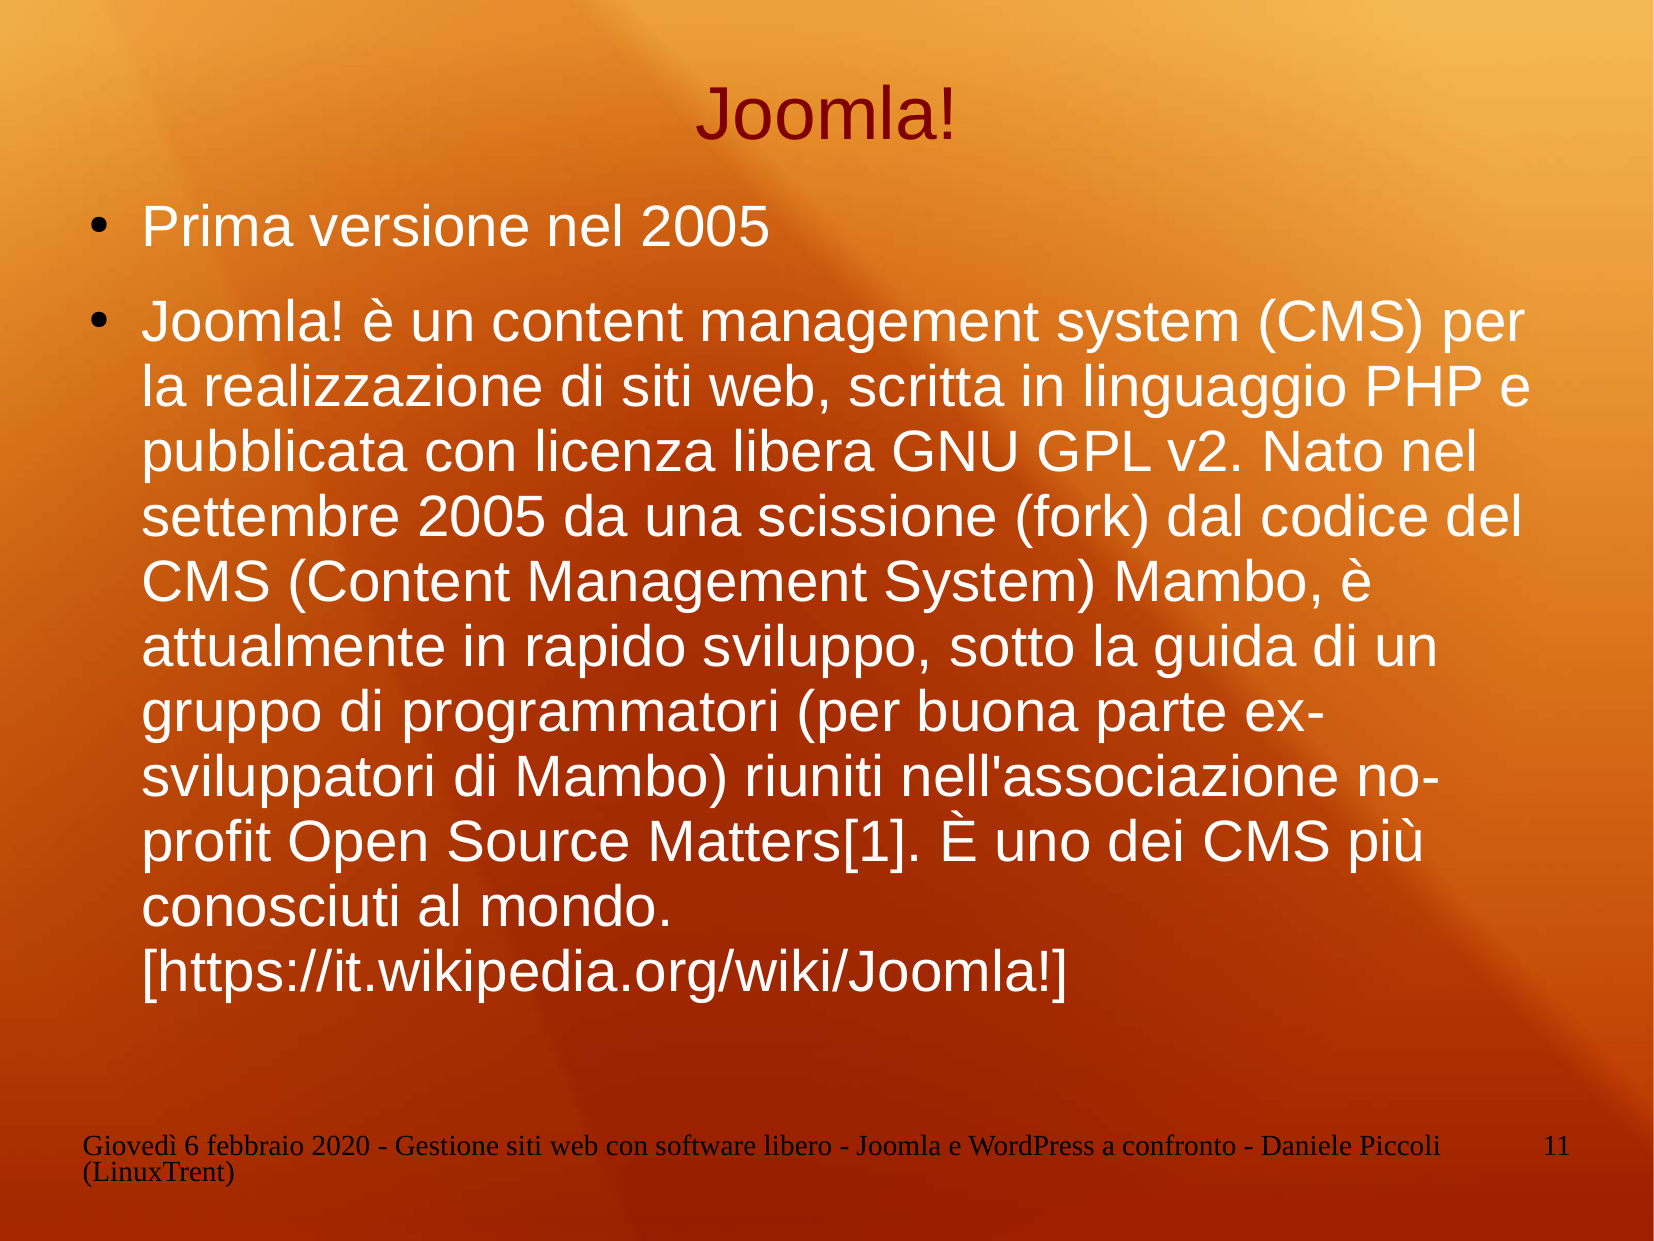

# Joomla!
Prima versione nel 2005
Joomla! è un content management system (CMS) per la realizzazione di siti web, scritta in linguaggio PHP e pubblicata con licenza libera GNU GPL v2. Nato nel settembre 2005 da una scissione (fork) dal codice del CMS (Content Management System) Mambo, è attualmente in rapido sviluppo, sotto la guida di un gruppo di programmatori (per buona parte ex-sviluppatori di Mambo) riuniti nell'associazione no-profit Open Source Matters[1]. È uno dei CMS più conosciuti al mondo. [https://it.wikipedia.org/wiki/Joomla!]
Giovedì 6 febbraio 2020 - Gestione siti web con software libero - Joomla e WordPress a confronto - Daniele Piccoli (LinuxTrent)
11